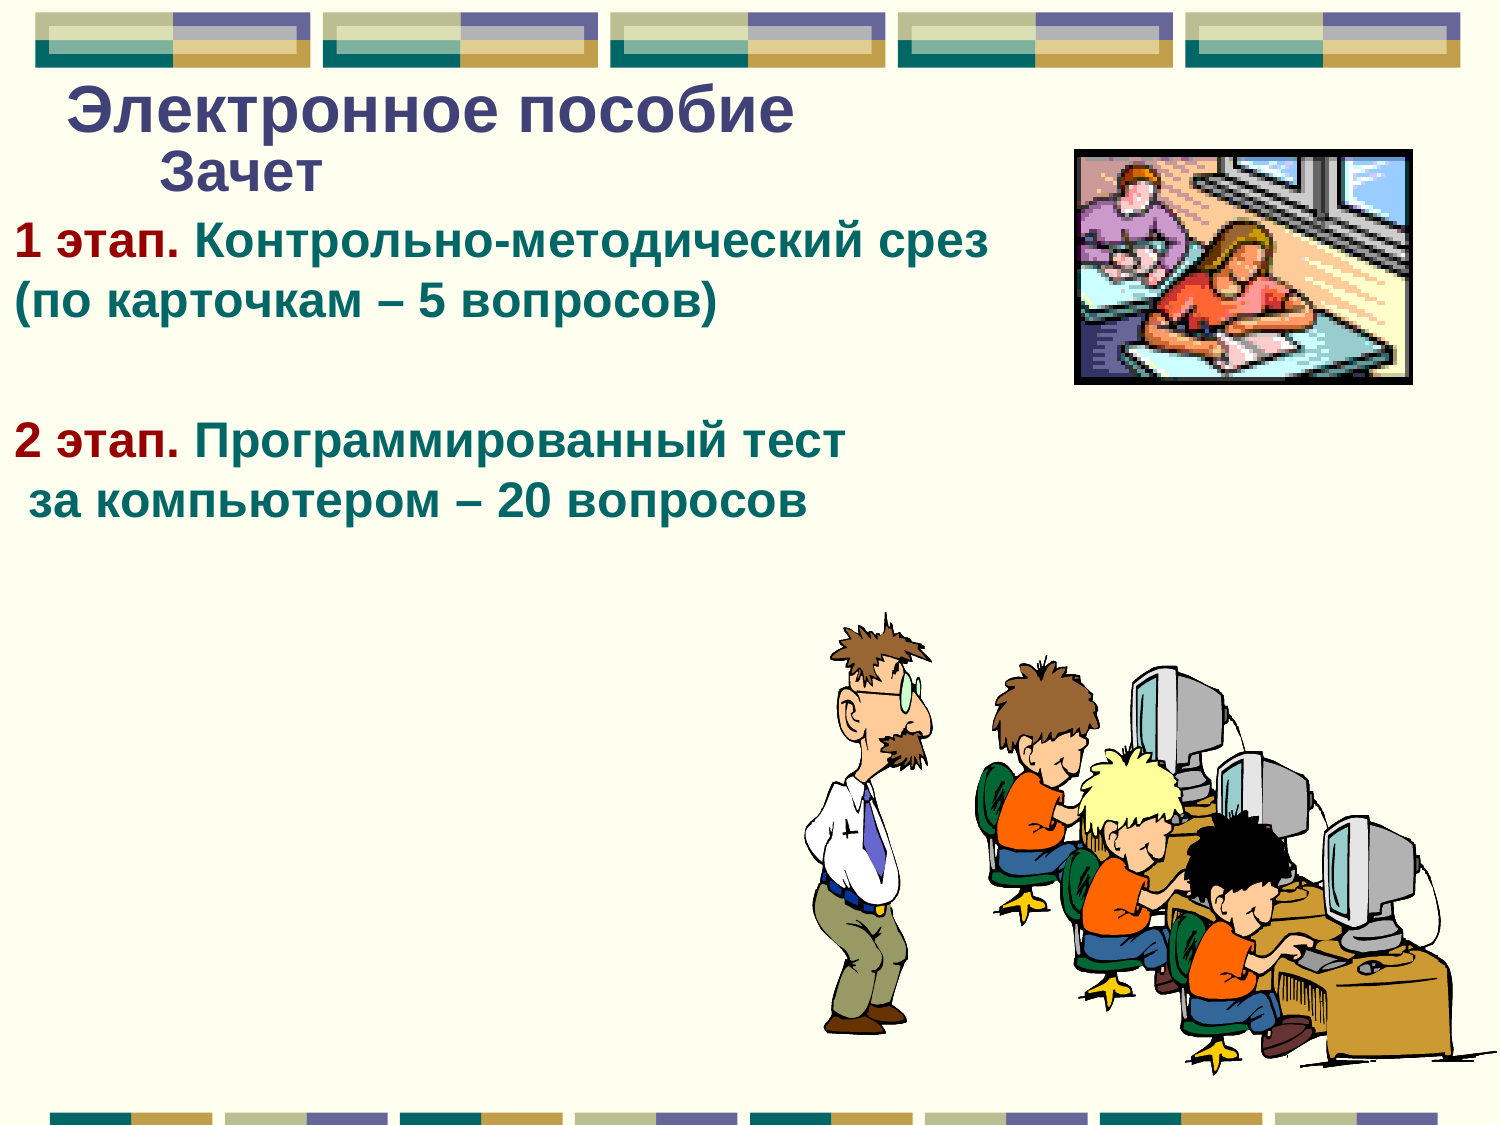

Электронное пособие
Зачет
1 этап. Контрольно-методический срез
(по карточкам – 5 вопросов)
2 этап. Программированный тест
 за компьютером – 20 вопросов